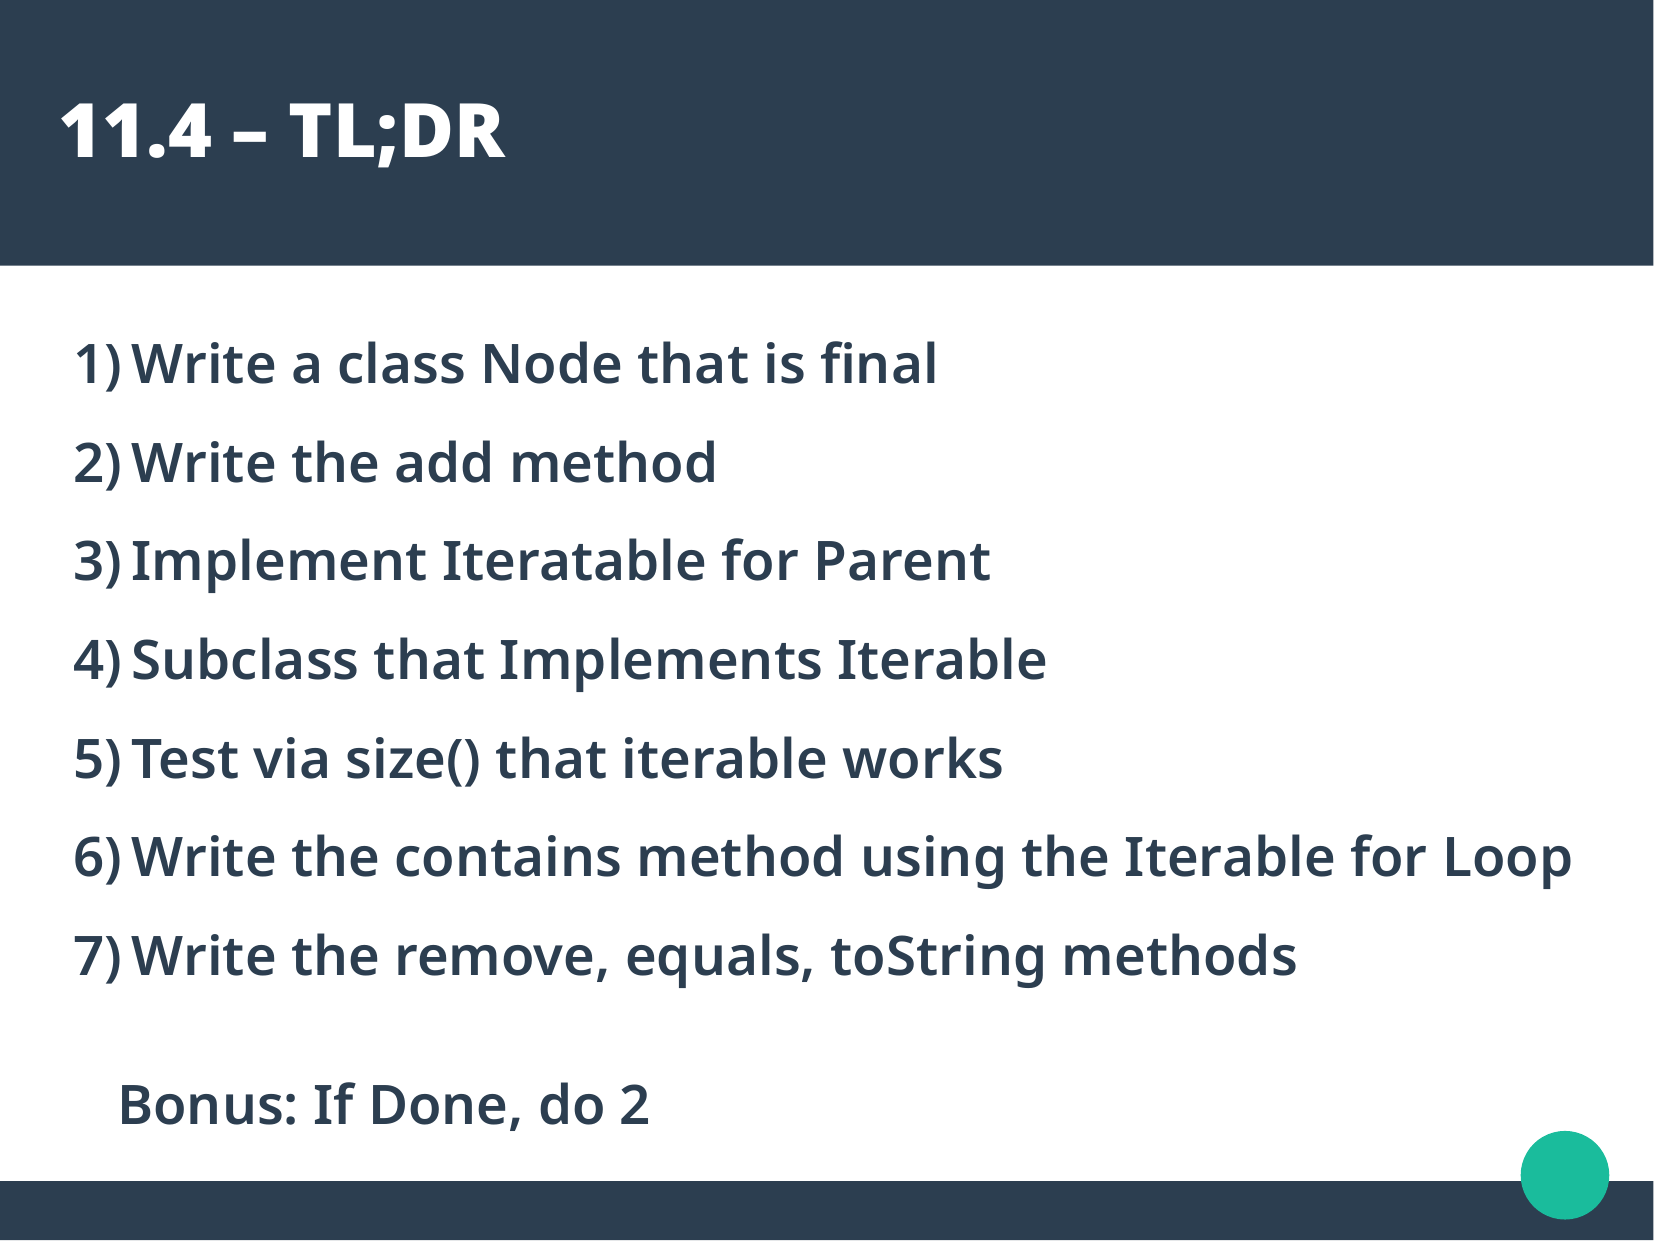

# 11.4 – TL;DR
 Write a class Node that is final
 Write the add method
 Implement Iteratable for Parent
 Subclass that Implements Iterable
 Test via size() that iterable works
 Write the contains method using the Iterable for Loop
 Write the remove, equals, toString methods
Bonus: If Done, do 2